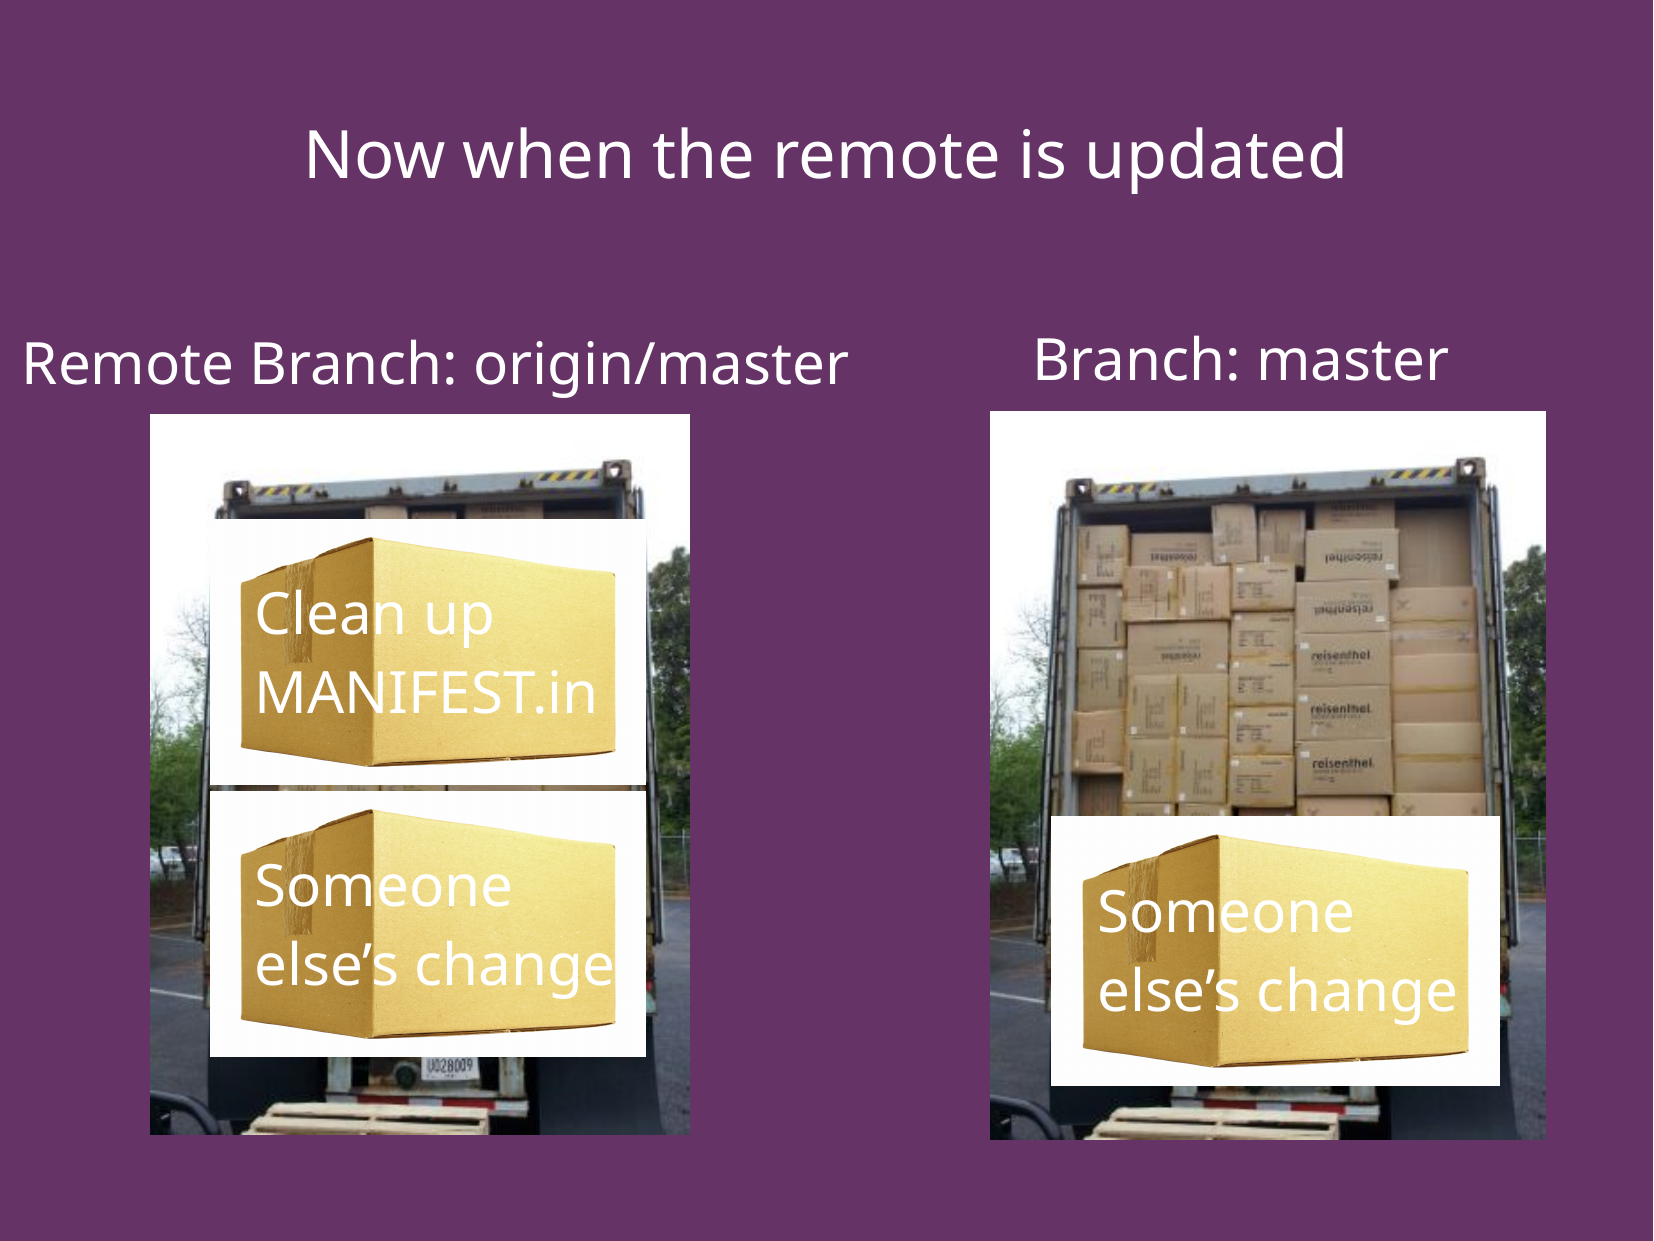

# Now when the remote is updated
Branch: master
Remote Branch: origin/master
Clean up MANIFEST.in
Someone else’s change
Someone else’s change